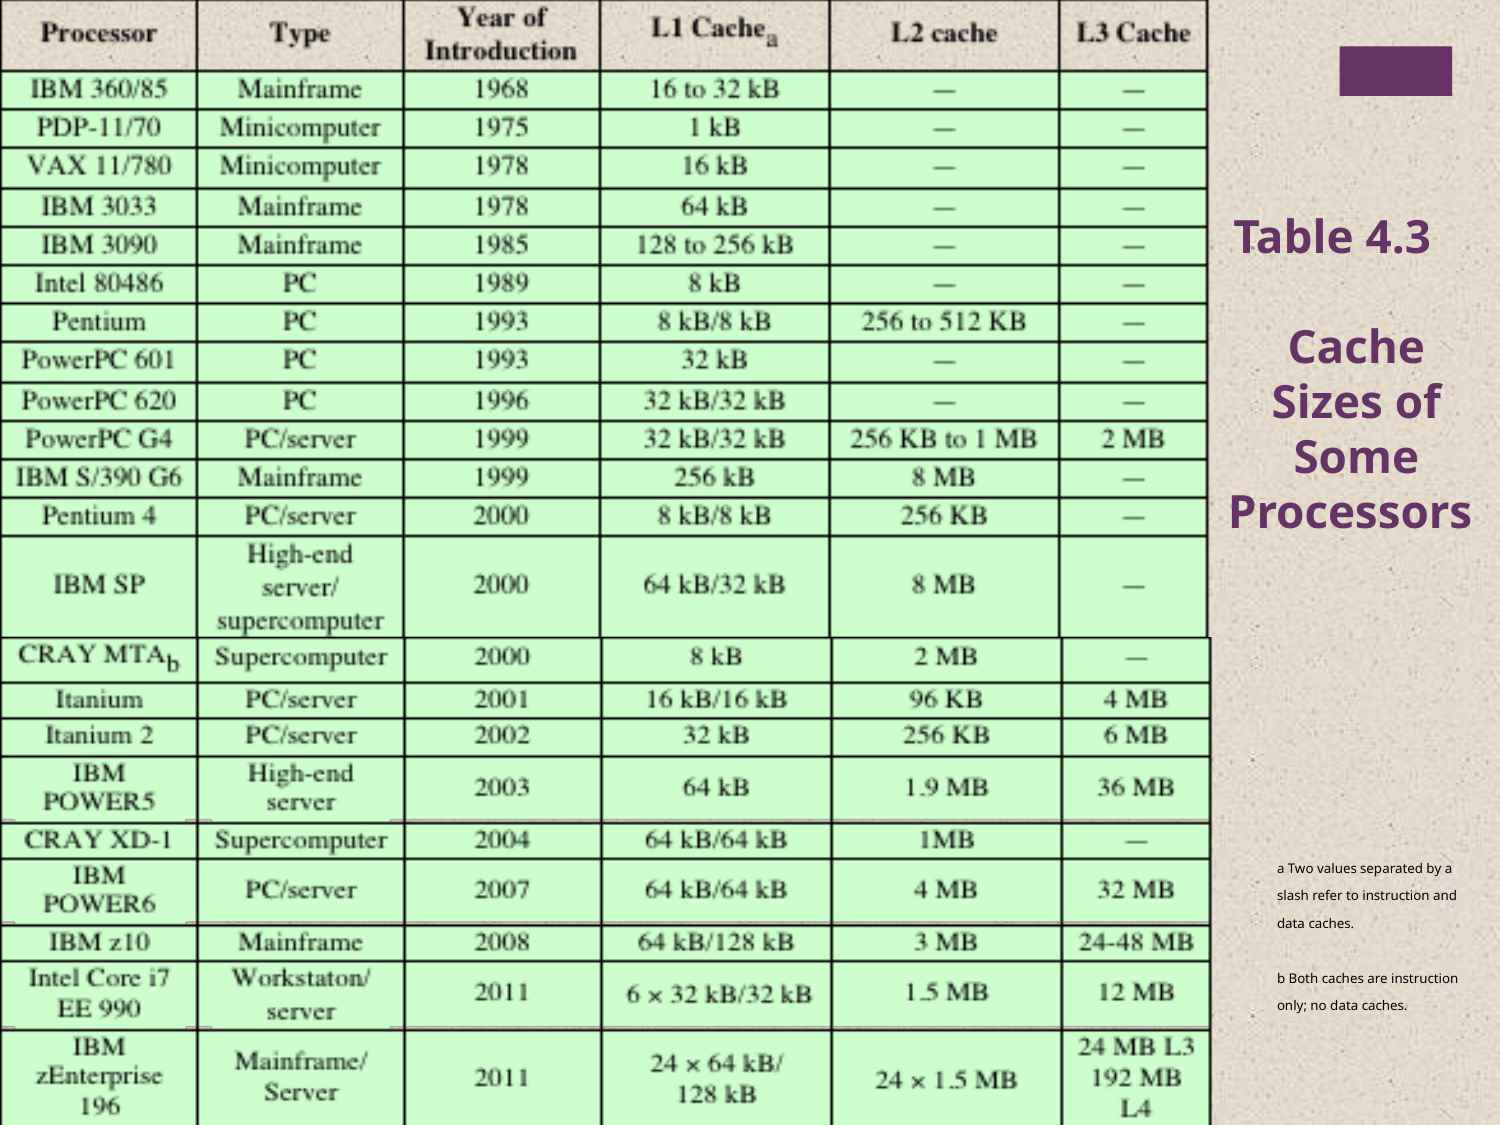

# Table 4.3 Cache Sizes of Some Processors
a Two values separated by a slash refer to instruction and data caches.
b Both caches are instruction only; no data caches.